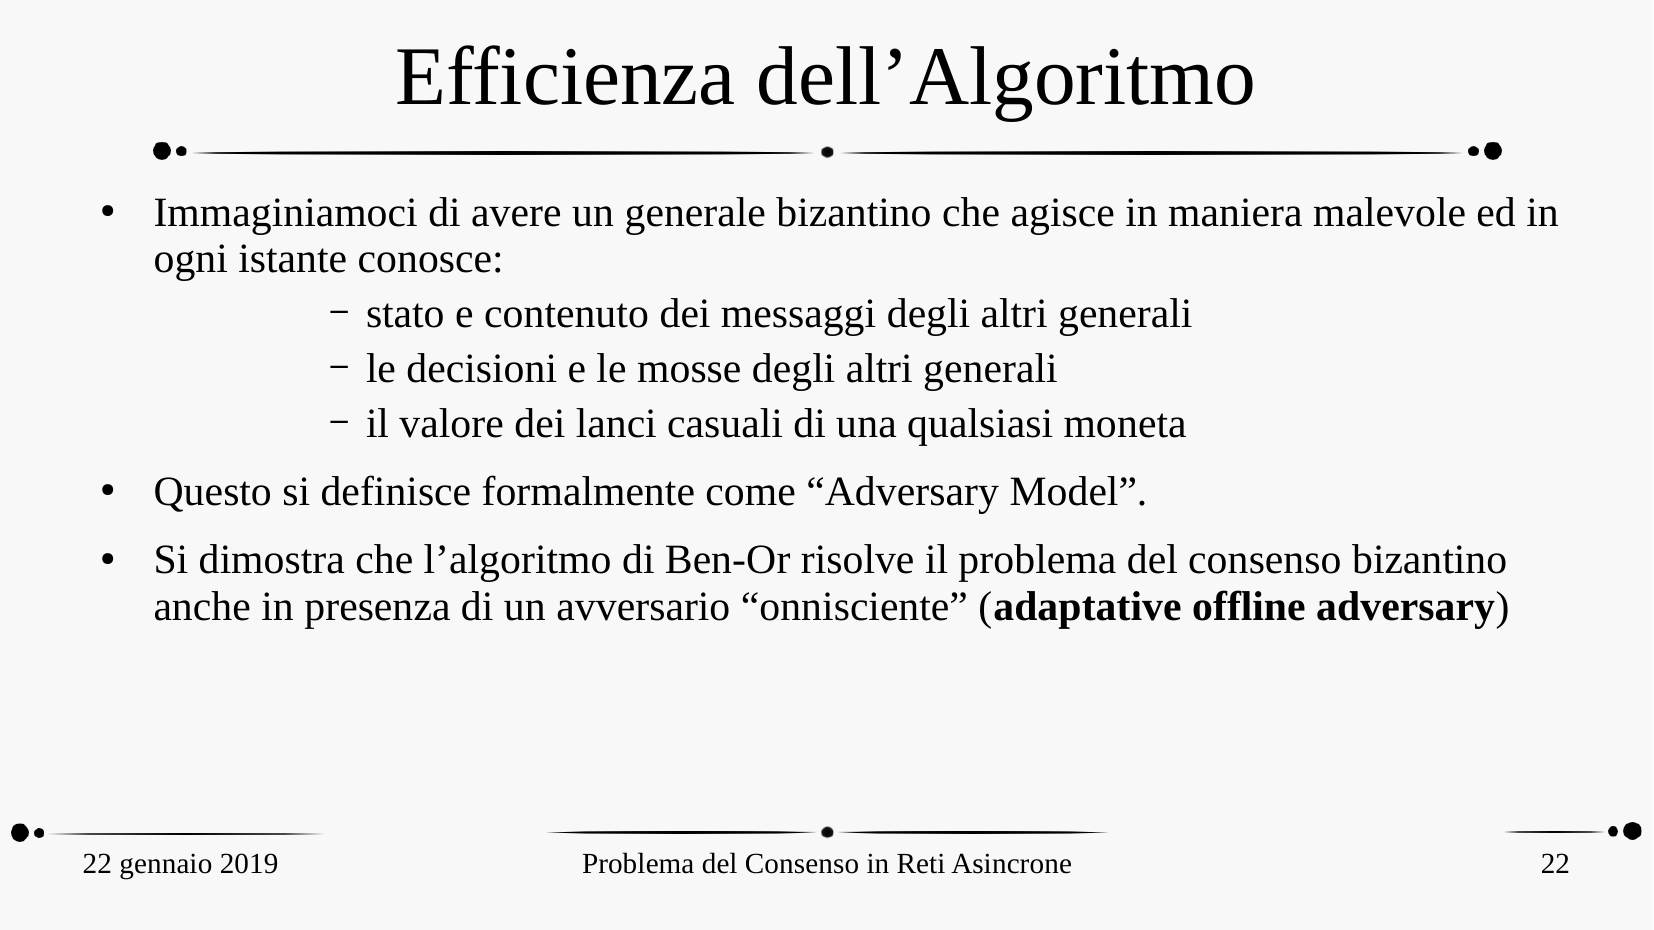

# Efficienza dell’Algoritmo
Immaginiamoci di avere un generale bizantino che agisce in maniera malevole ed in ogni istante conosce:
stato e contenuto dei messaggi degli altri generali
le decisioni e le mosse degli altri generali
il valore dei lanci casuali di una qualsiasi moneta
Questo si definisce formalmente come “Adversary Model”.
Si dimostra che l’algoritmo di Ben-Or risolve il problema del consenso bizantino anche in presenza di un avversario “onnisciente” (adaptative offline adversary)
22 gennaio 2019
Problema del Consenso in Reti Asincrone
22